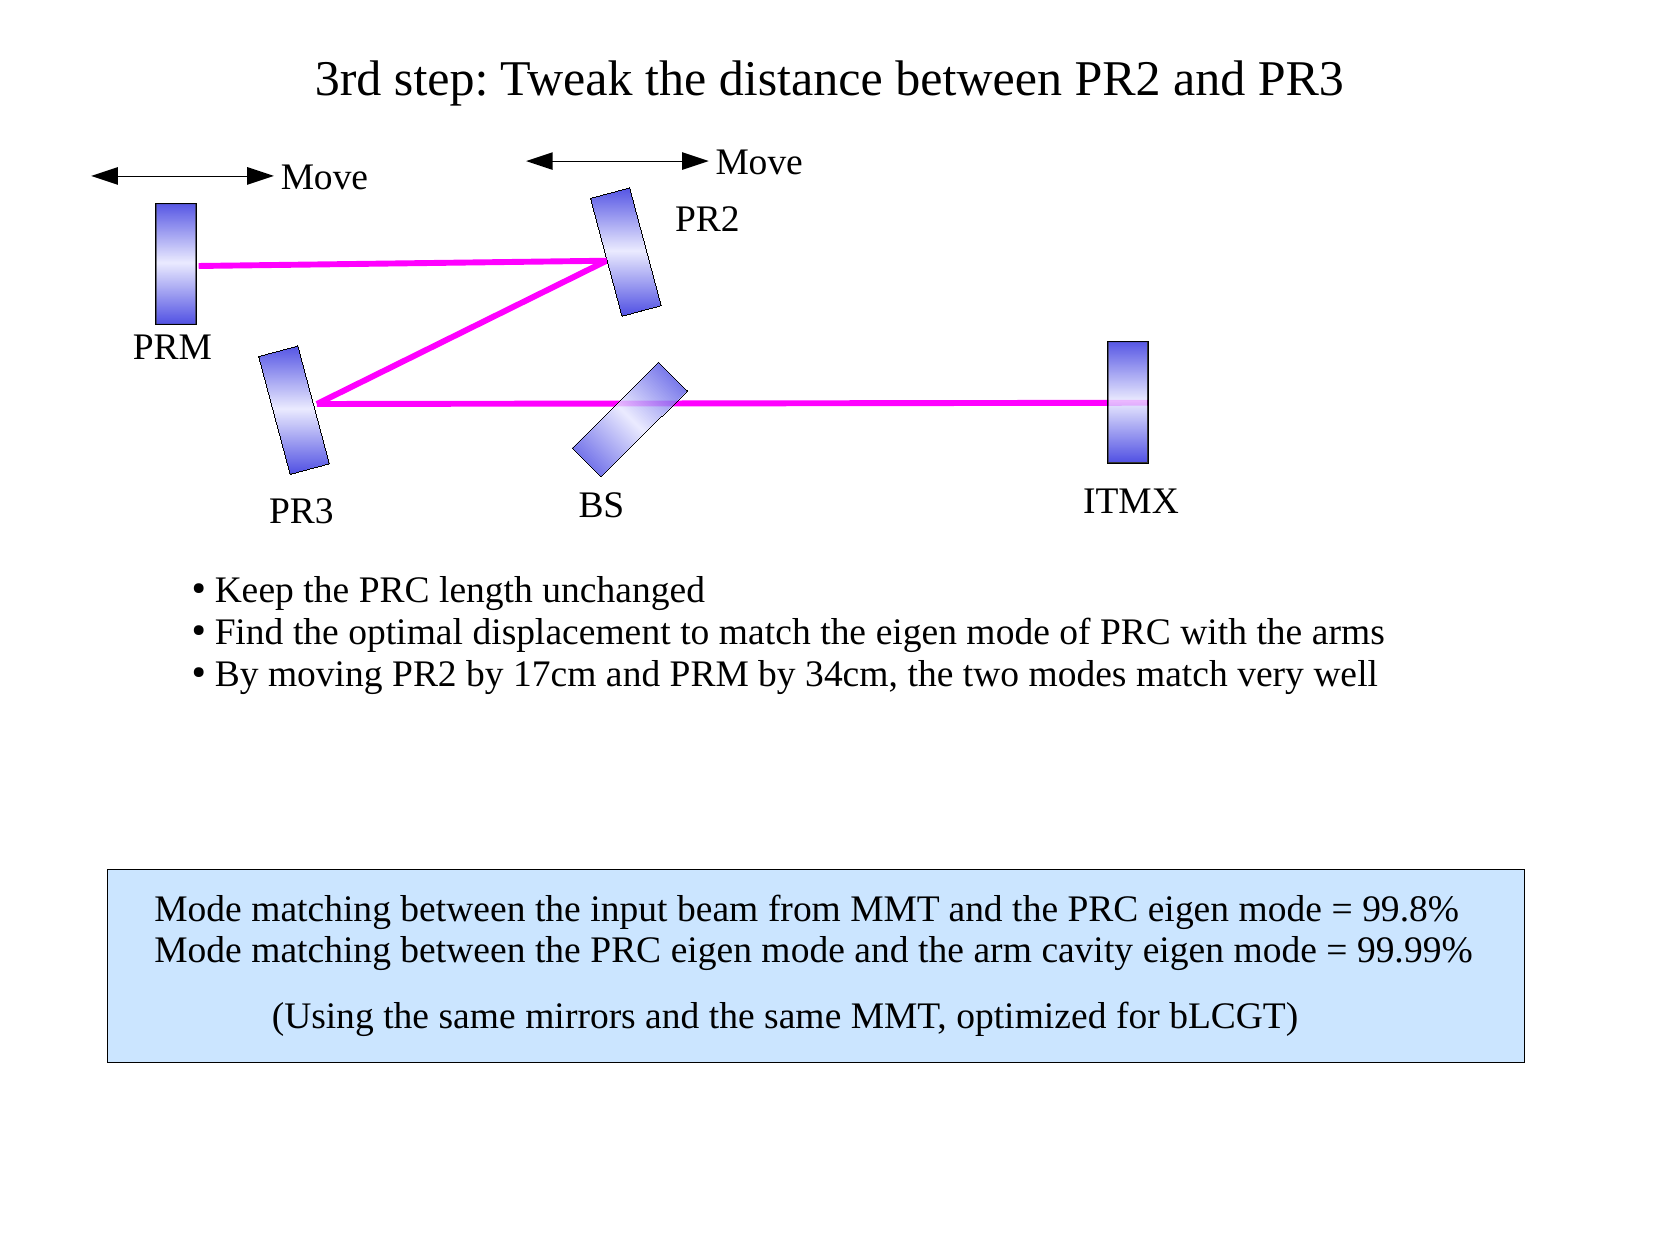

3rd step: Tweak the distance between PR2 and PR3
Move
Move
PR2
PRM
ITMX
BS
PR3
 Keep the PRC length unchanged
 Find the optimal displacement to match the eigen mode of PRC with the arms
 By moving PR2 by 17cm and PRM by 34cm, the two modes match very well
Mode matching between the input beam from MMT and the PRC eigen mode = 99.8%
Mode matching between the PRC eigen mode and the arm cavity eigen mode = 99.99%
(Using the same mirrors and the same MMT, optimized for bLCGT)